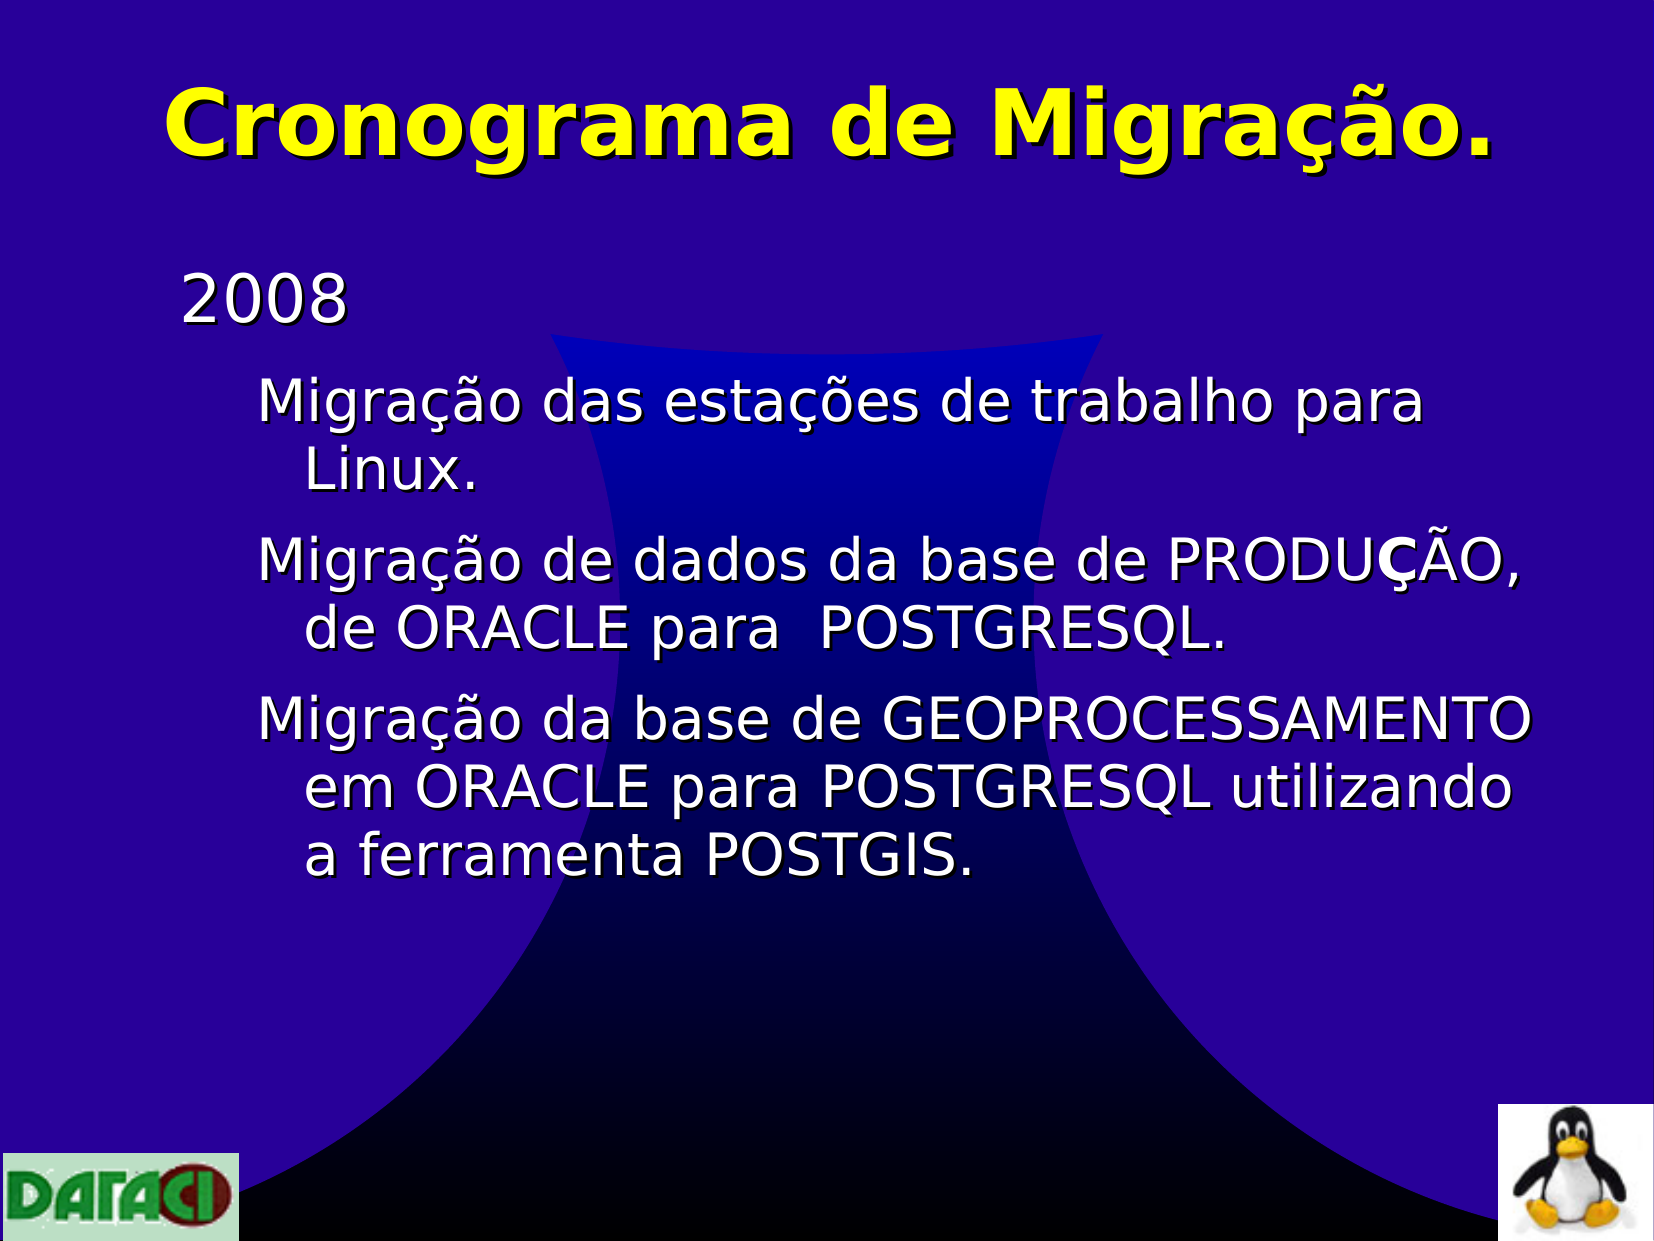

# Cronograma de Migração.
2008
Migração das estações de trabalho para Linux.
Migração de dados da base de PRODUÇÃO, de ORACLE para POSTGRESQL.
Migração da base de GEOPROCESSAMENTO em ORACLE para POSTGRESQL utilizando a ferramenta POSTGIS.